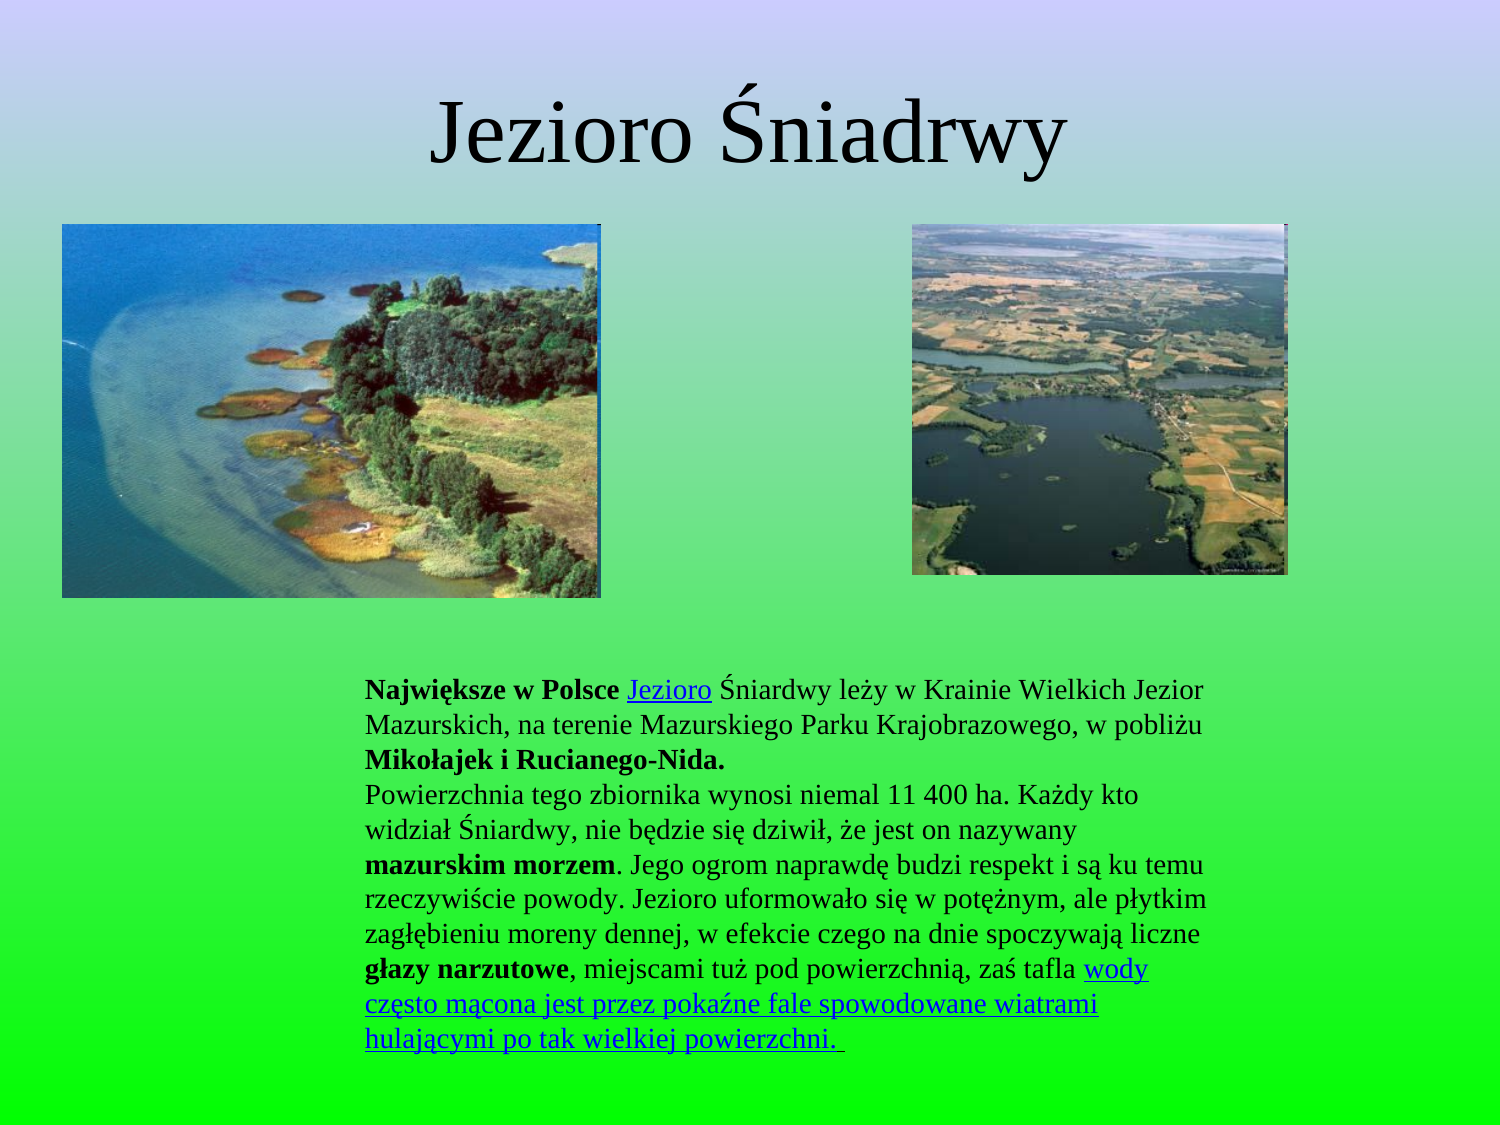

# Jezioro Śniadrwy
Największe w Polsce Jezioro Śniardwy leży w Krainie Wielkich Jezior Mazurskich, na terenie Mazurskiego Parku Krajobrazowego, w pobliżu Mikołajek i Rucianego-Nida.
Powierzchnia tego zbiornika wynosi niemal 11 400 ha. Każdy kto widział Śniardwy, nie będzie się dziwił, że jest on nazywany mazurskim morzem. Jego ogrom naprawdę budzi respekt i są ku temu rzeczywiście powody. Jezioro uformowało się w potężnym, ale płytkim zagłębieniu moreny dennej, w efekcie czego na dnie spoczywają liczne głazy narzutowe, miejscami tuż pod powierzchnią, zaś tafla wody często mącona jest przez pokaźne fale spowodowane wiatrami hulającymi po tak wielkiej powierzchni.